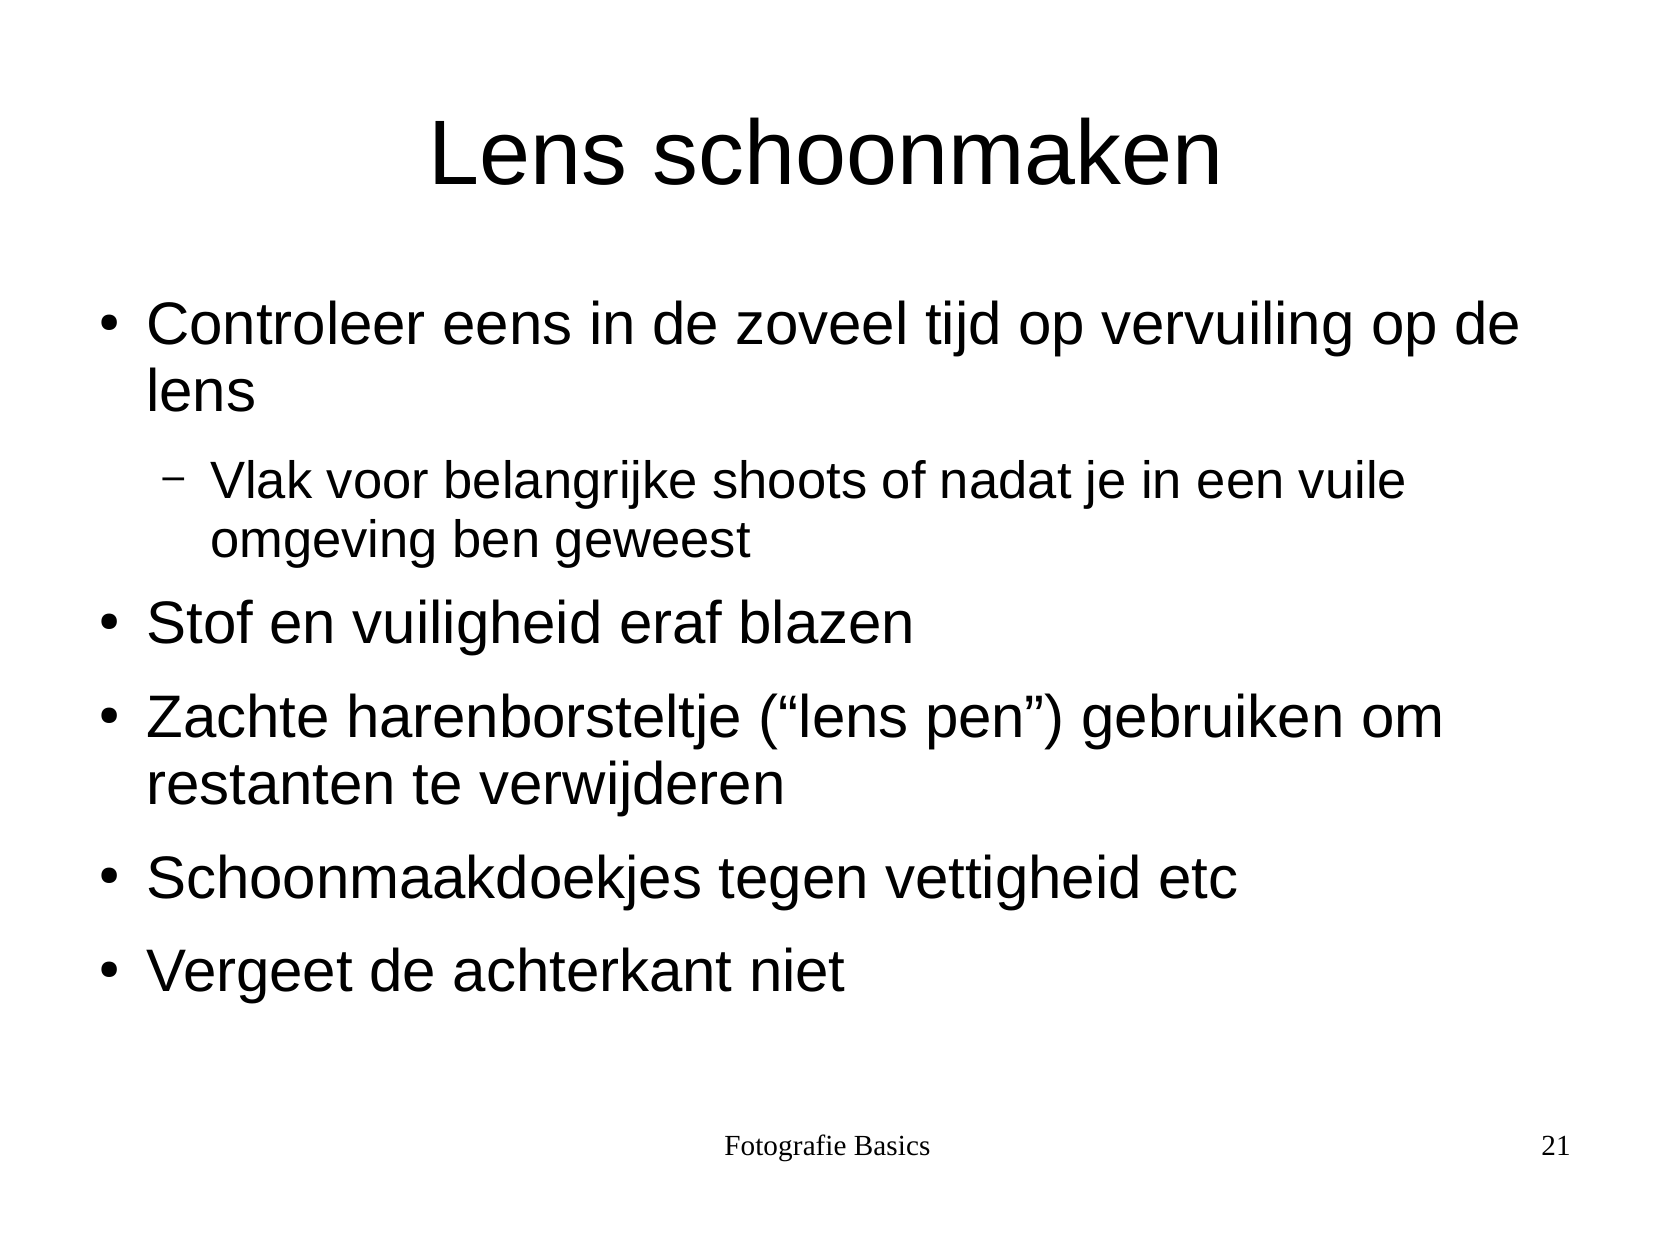

# Lens schoonmaken
Controleer eens in de zoveel tijd op vervuiling op de lens
Vlak voor belangrijke shoots of nadat je in een vuile omgeving ben geweest
Stof en vuiligheid eraf blazen
Zachte harenborsteltje (“lens pen”) gebruiken om restanten te verwijderen
Schoonmaakdoekjes tegen vettigheid etc
Vergeet de achterkant niet
Fotografie Basics
21